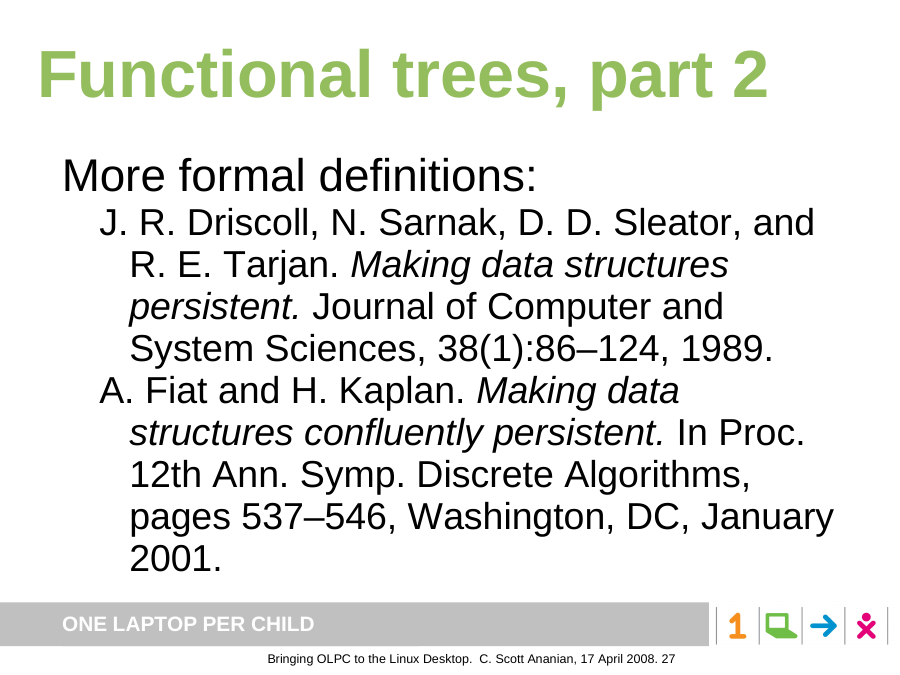

# Functional trees, part 2
More formal definitions:
J. R. Driscoll, N. Sarnak, D. D. Sleator, and R. E. Tarjan. Making data structures persistent. Journal of Computer and System Sciences, 38(1):86–124, 1989.
A. Fiat and H. Kaplan. Making data structures confluently persistent. In Proc. 12th Ann. Symp. Discrete Algorithms, pages 537–546, Washington, DC, January 2001.